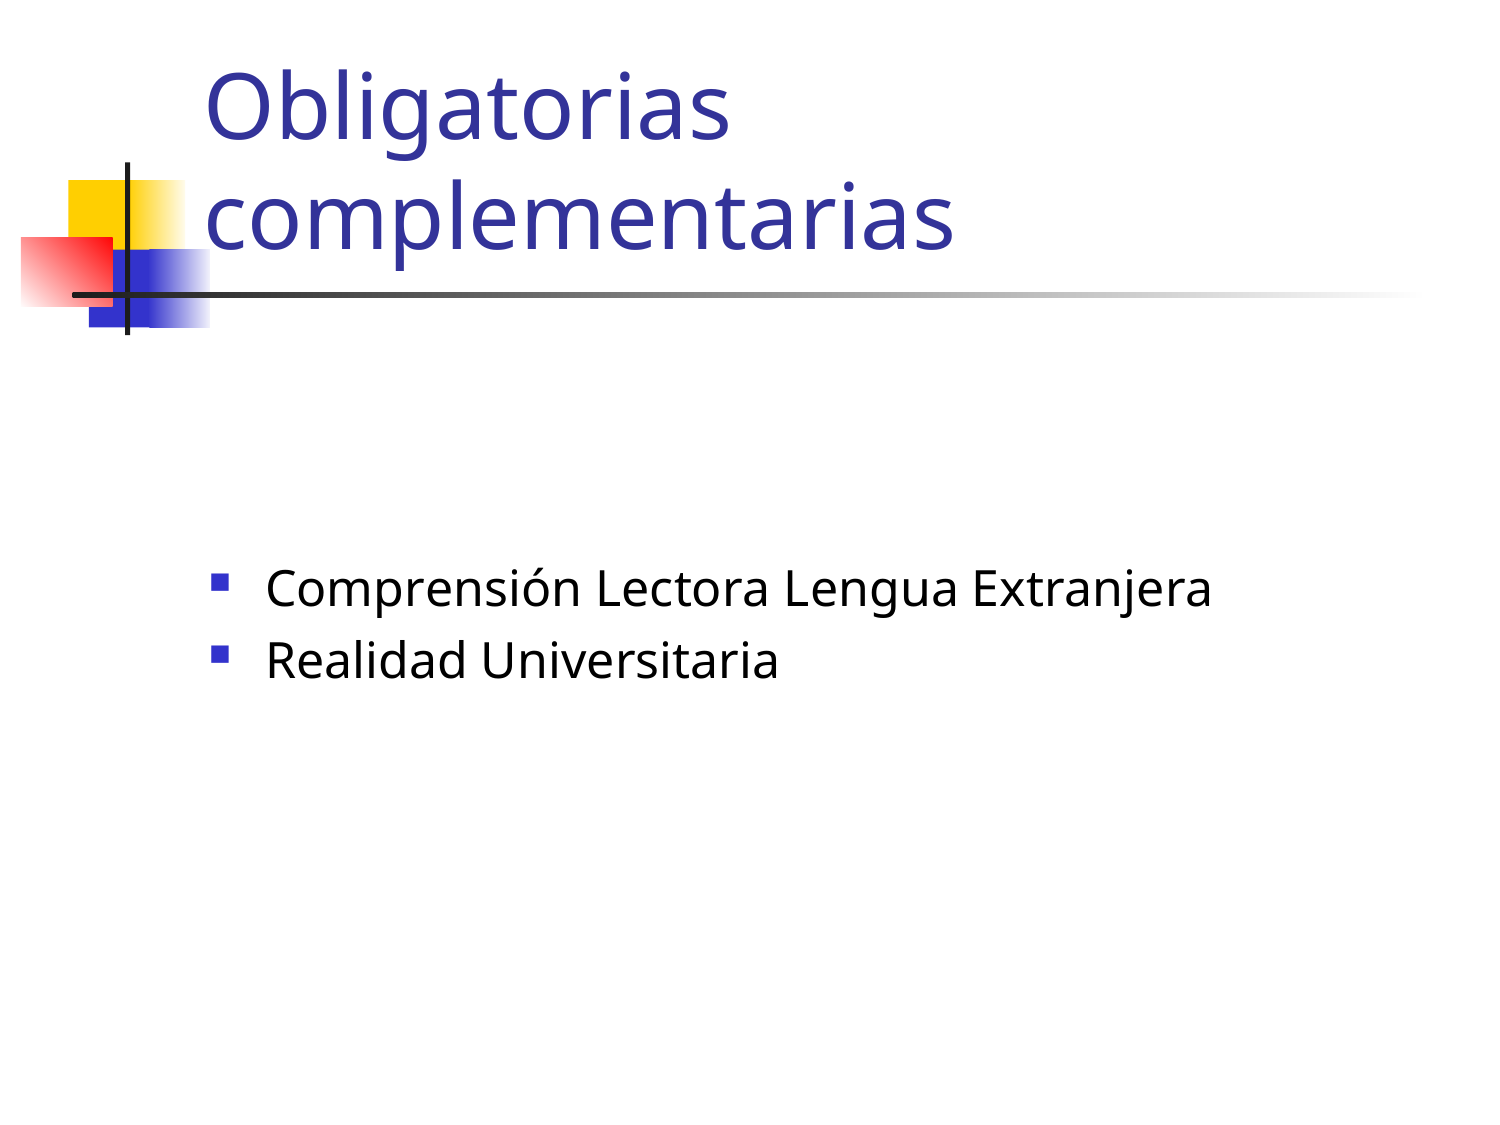

# Obligatorias complementarias
Comprensión Lectora Lengua Extranjera
Realidad Universitaria